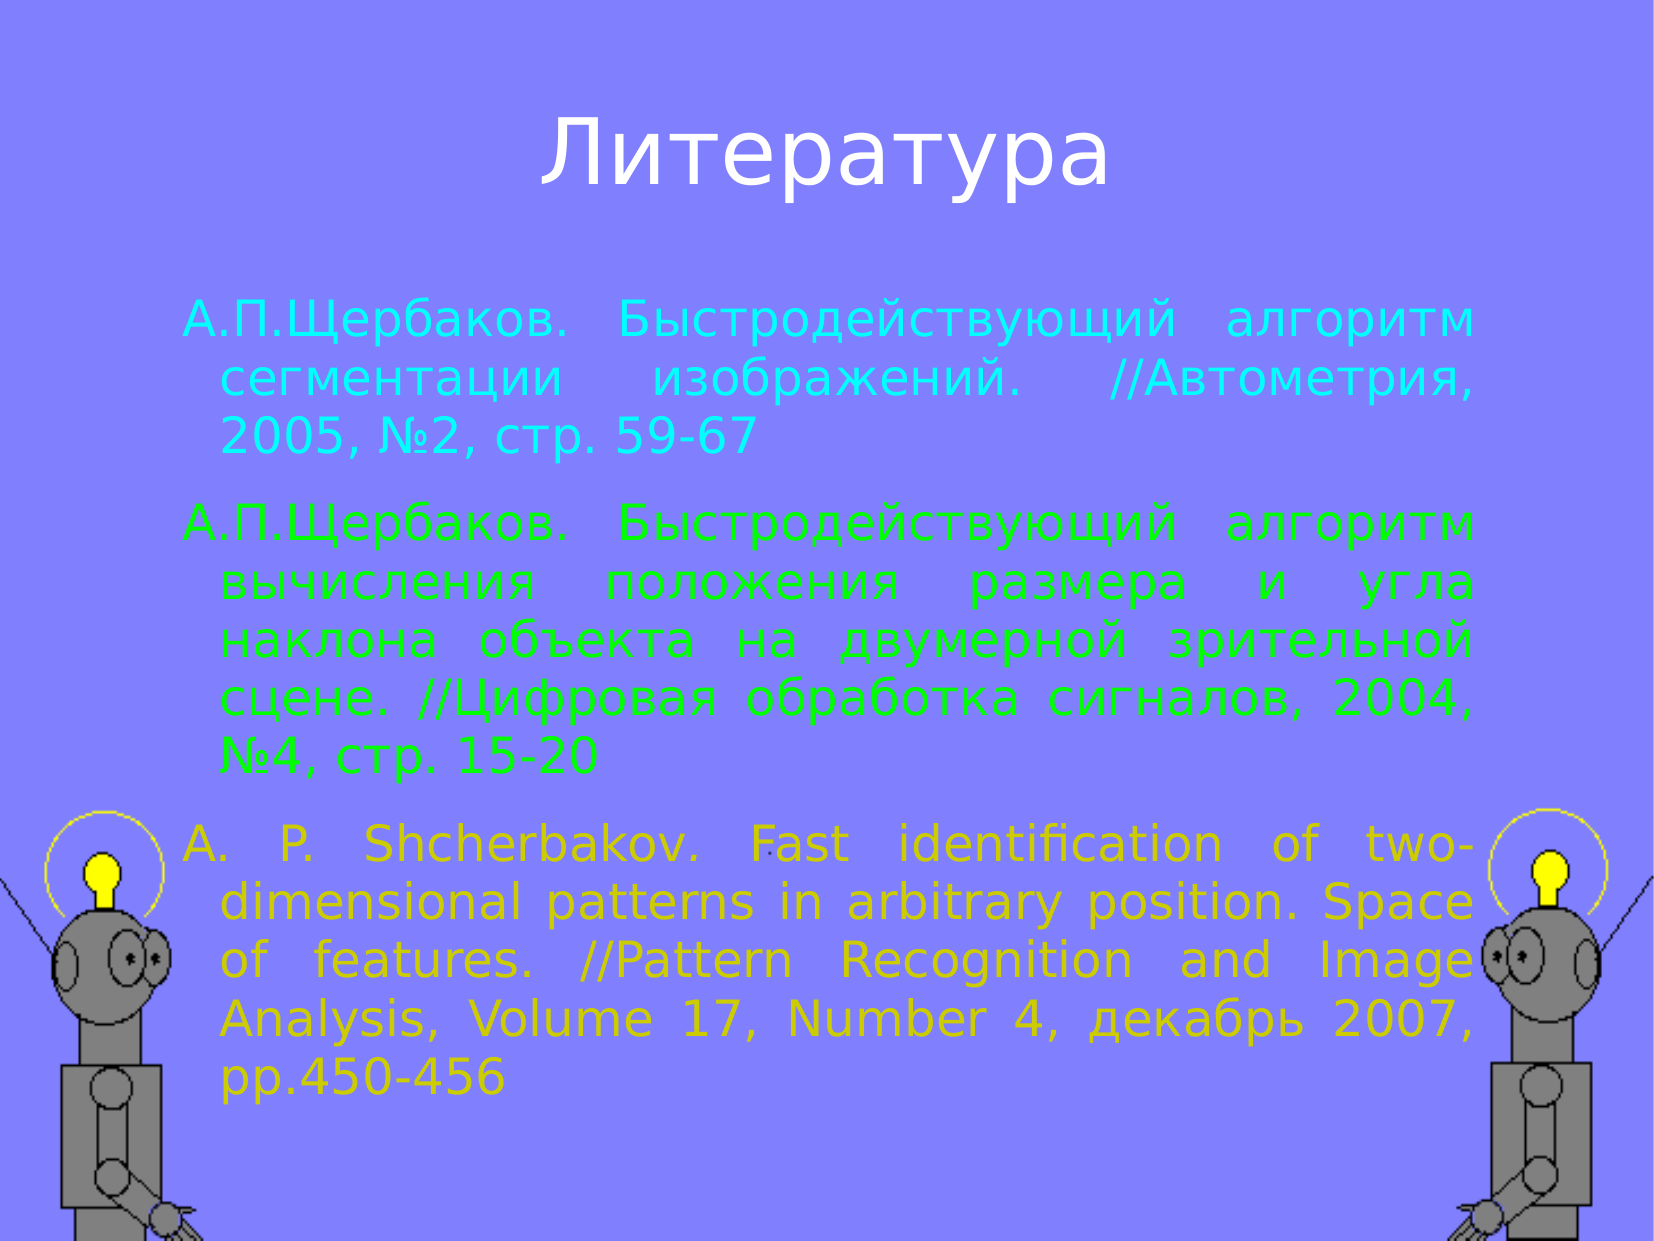

# Литература
А.П.Щербаков. Быстродействующий алгоритм сегментации изображений. //Автометрия, 2005, №2, стр. 59-67
А.П.Щербаков. Быстродействующий алгоритм вычисления положения размера и угла наклона объекта на двумерной зрительной сцене. //Цифровая обработка сигналов, 2004, №4, стр. 15-20
A. P. Shcherbakov. Fast identification of two-dimensional patterns in arbitrary position. Space of features. //Pattern Recognition and Image Analysis, Volume 17, Number 4, декабрь 2007, pp.450-456